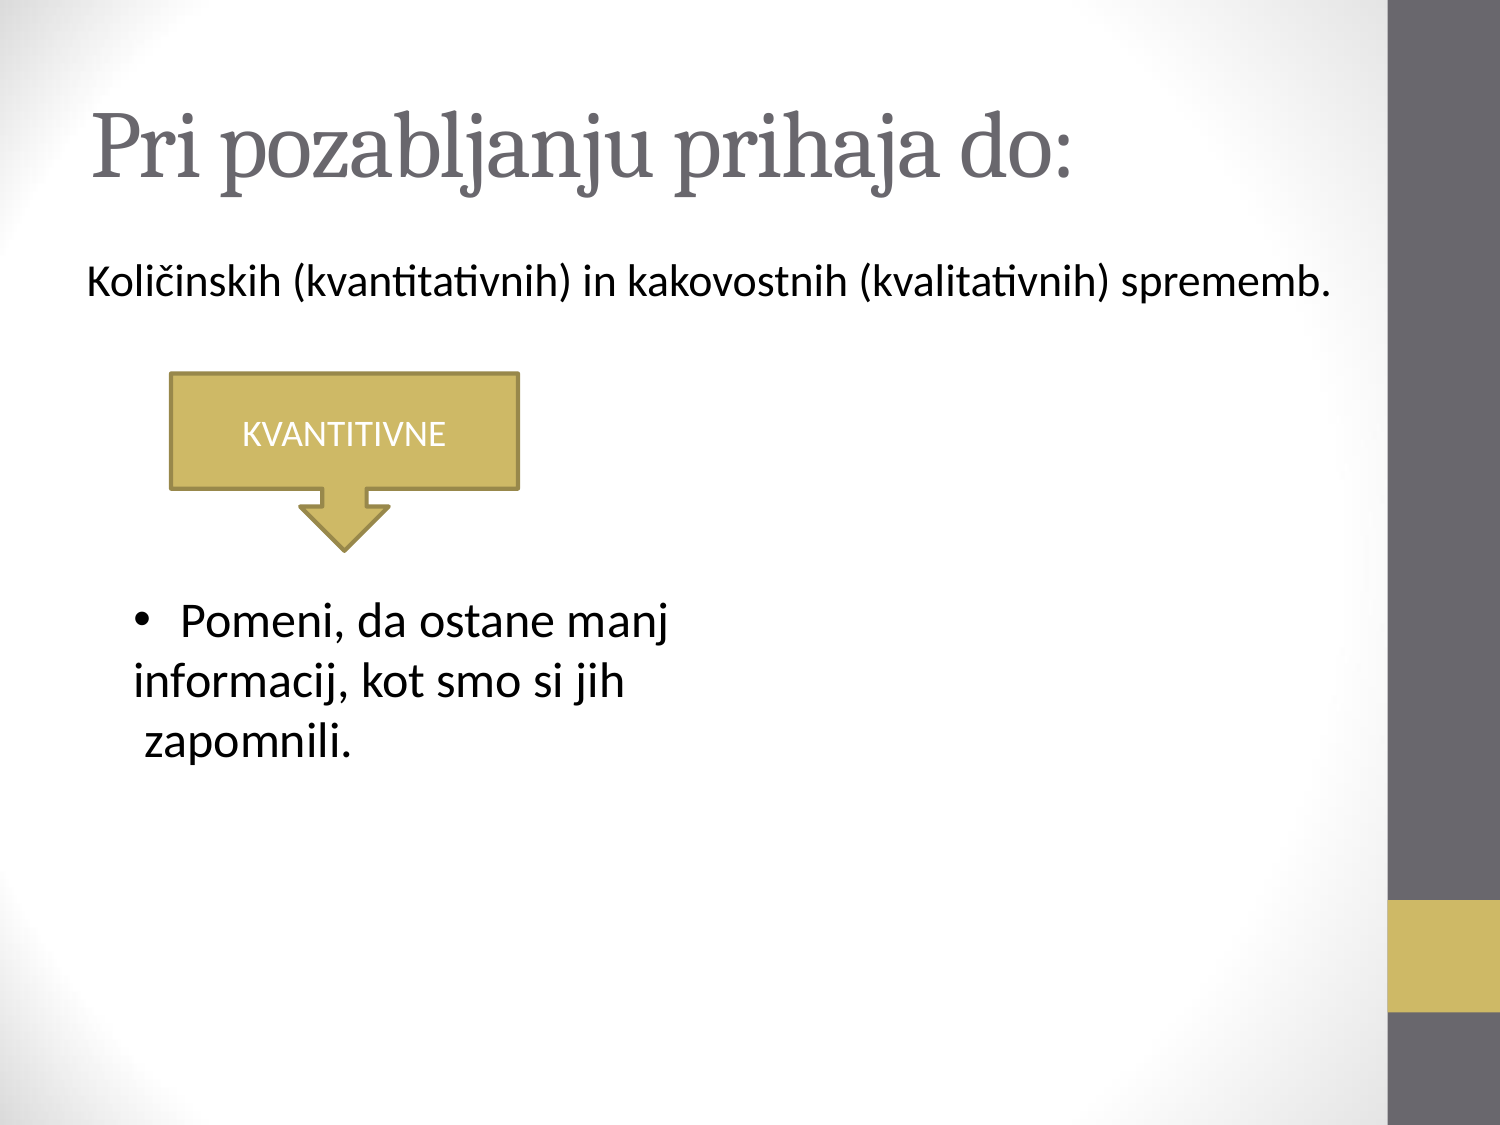

# Pri pozabljanju prihaja do:
Količinskih (kvantitativnih) in kakovostnih (kvalitativnih) sprememb.
KVANTITIVNE
Pomeni, da ostane manj
informacij, kot smo si jih
 zapomnili.